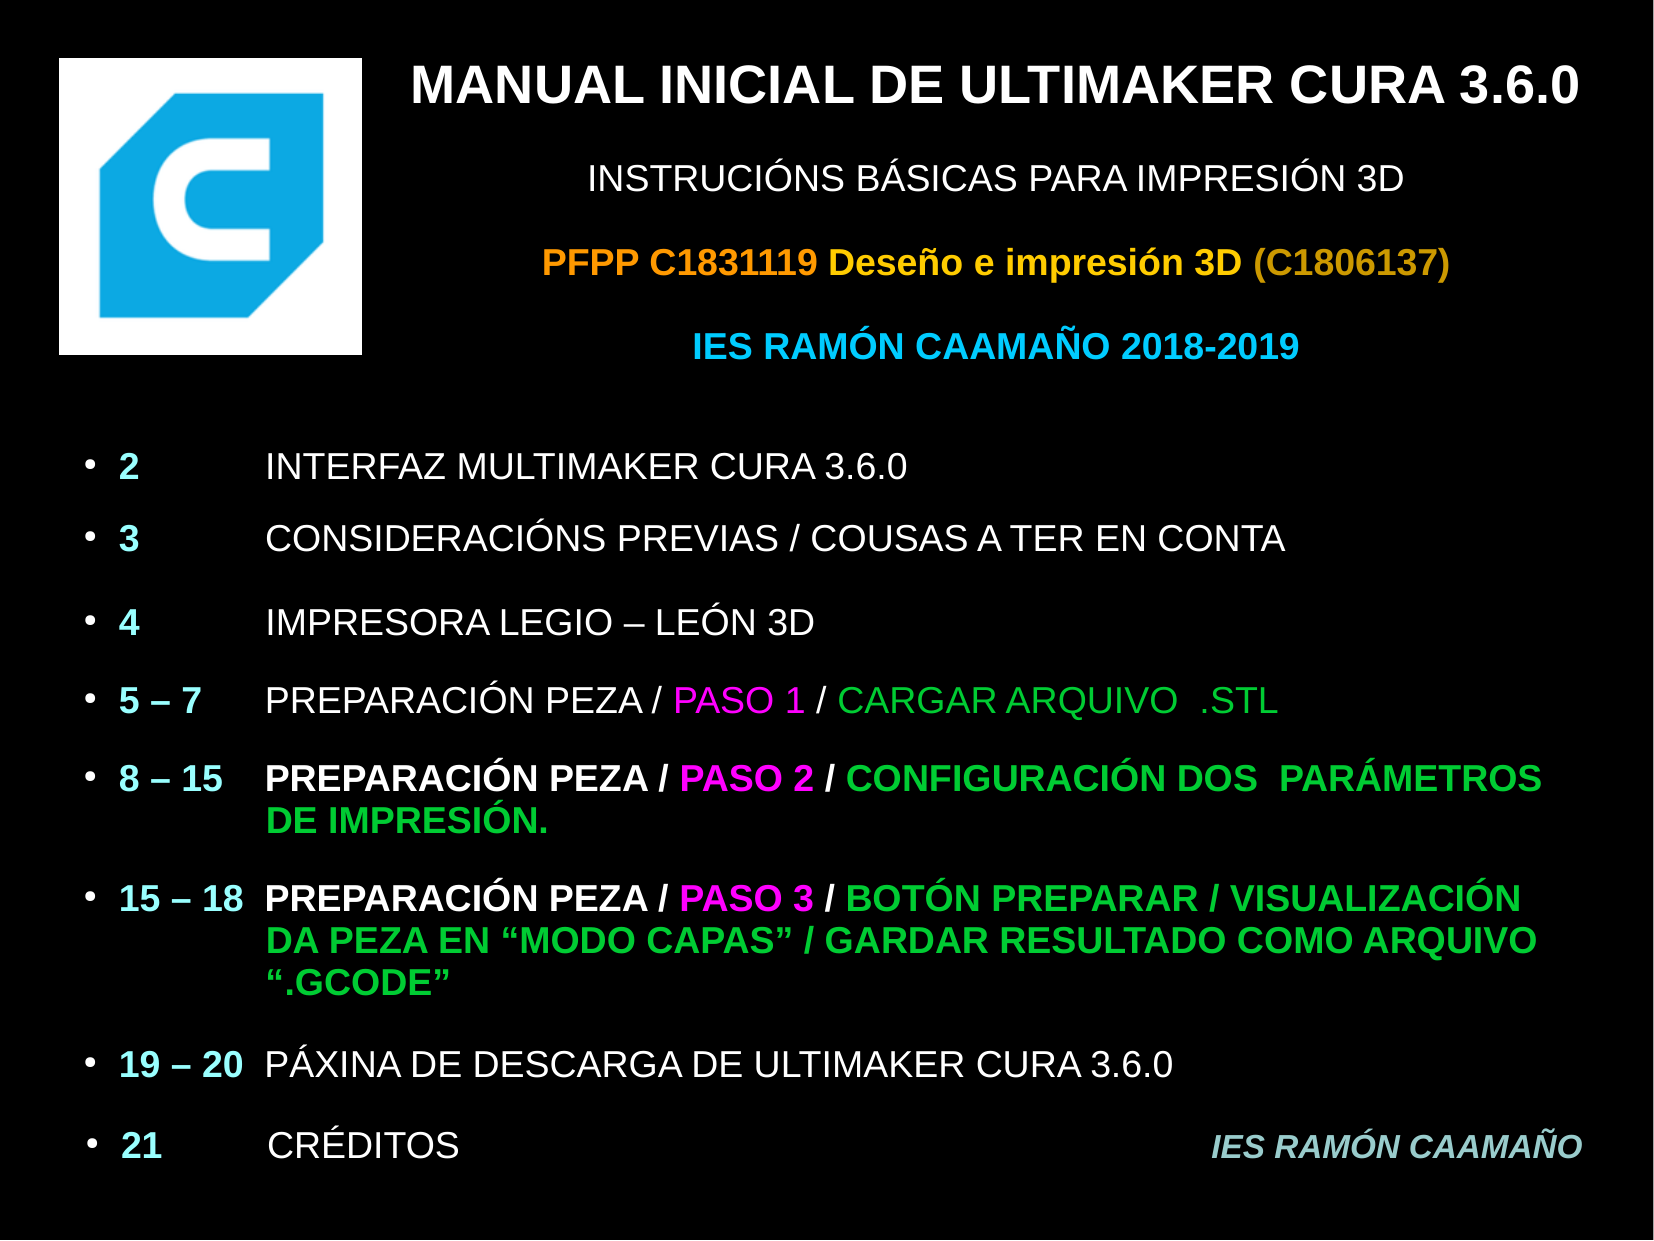

MANUAL INICIAL DE ULTIMAKER CURA 3.6.0
INSTRUCIÓNS BÁSICAS PARA IMPRESIÓN 3D
PFPP C1831119 Deseño e impresión 3D (C1806137)
IES RAMÓN CAAMAÑO 2018-2019
2 INTERFAZ MULTIMAKER CURA 3.6.0
●
3 CONSIDERACIÓNS PREVIAS / COUSAS A TER EN CONTA
●
4 IMPRESORA LEGIO – LEÓN 3D
●
5 – 7 PREPARACIÓN PEZA / PASO 1 / CARGAR ARQUIVO .STL
●
8 – 15 PREPARACIÓN PEZA / PASO 2 / CONFIGURACIÓN DOS PARÁMETROS
 DE IMPRESIÓN.
●
15 – 18 PREPARACIÓN PEZA / PASO 3 / BOTÓN PREPARAR / VISUALIZACIÓN
 DA PEZA EN “MODO CAPAS” / GARDAR RESULTADO COMO ARQUIVO
 “.GCODE”
●
19 – 20 PÁXINA DE DESCARGA DE ULTIMAKER CURA 3.6.0
●
21 CRÉDITOS
IES RAMÓN CAAMAÑO
●